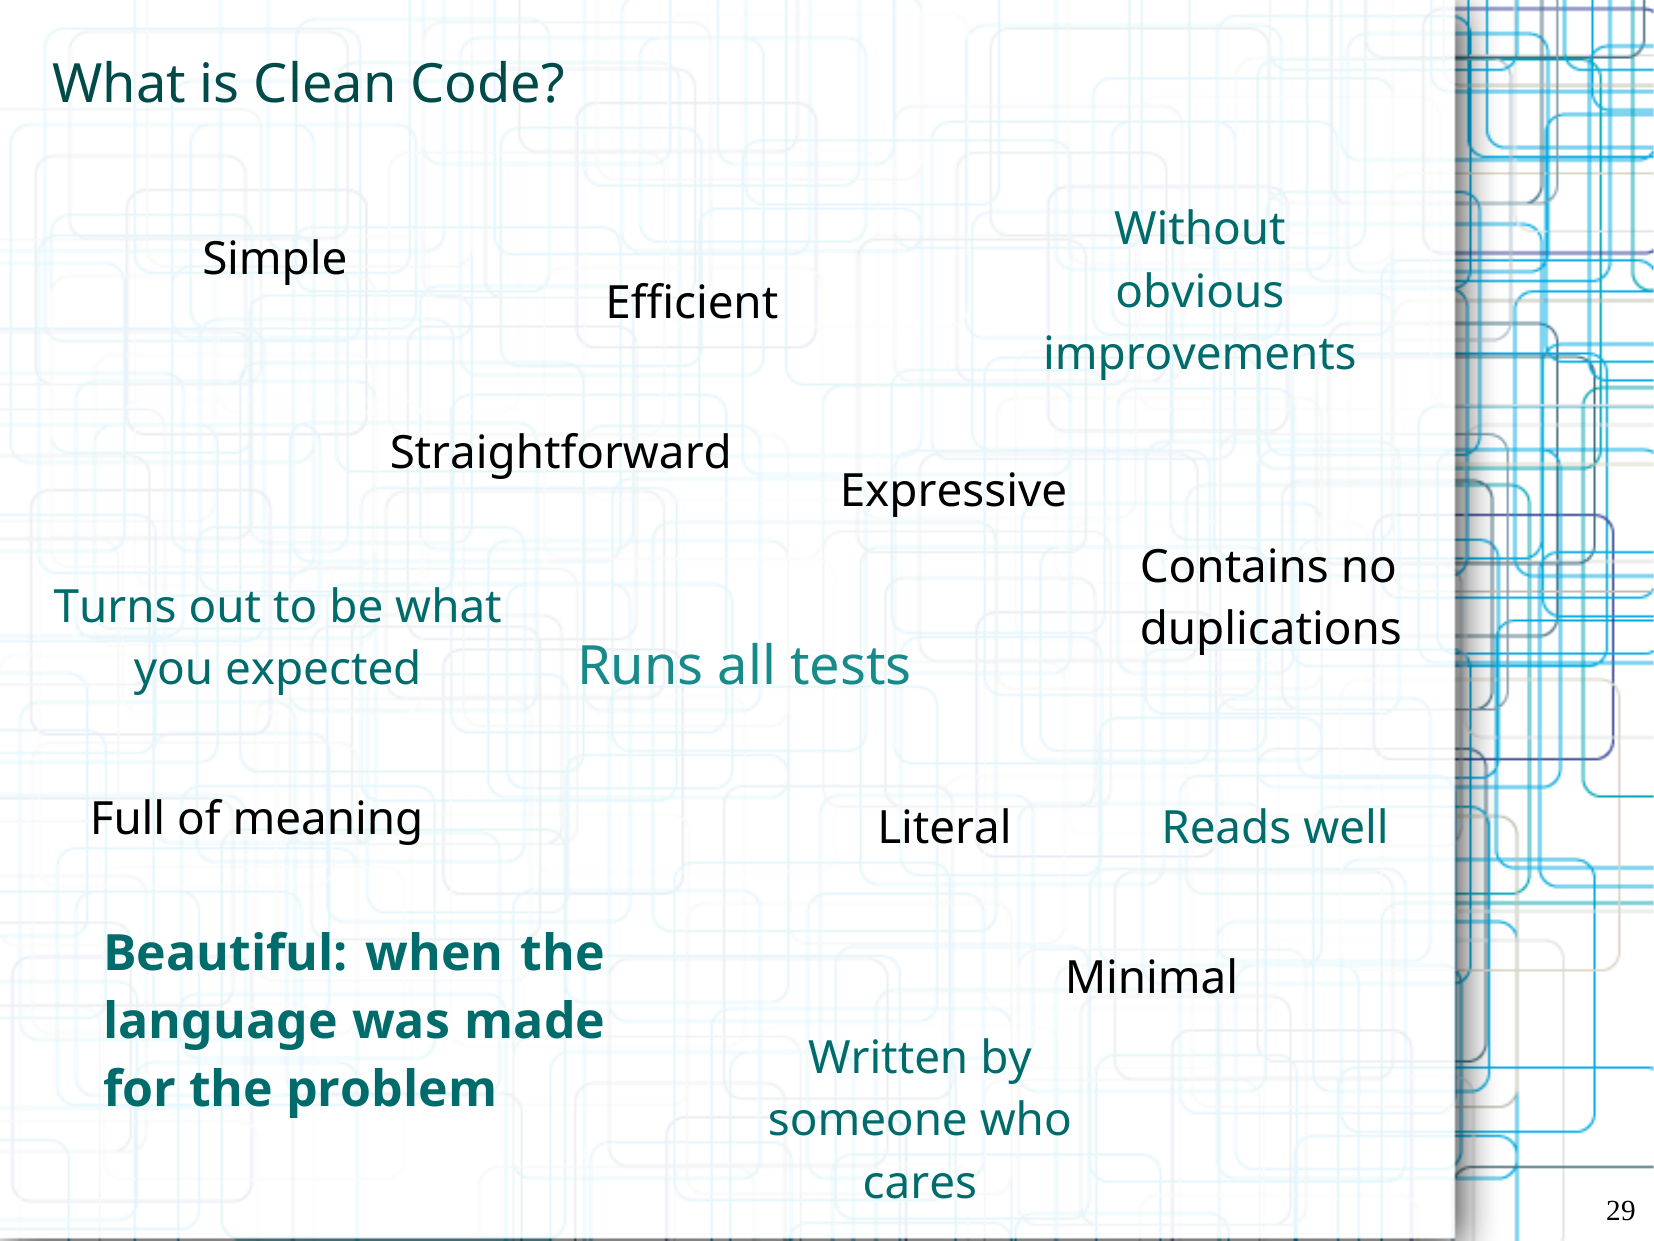

What is Clean Code?
Without obvious improvements
Simple
Efficient
Straightforward
Expressive
Contains no duplications
Turns out to be what you expected
Runs all tests
Full of meaning
Literal
Reads well
Beautiful: when the language was made for the problem
Minimal
Written by someone who cares
29